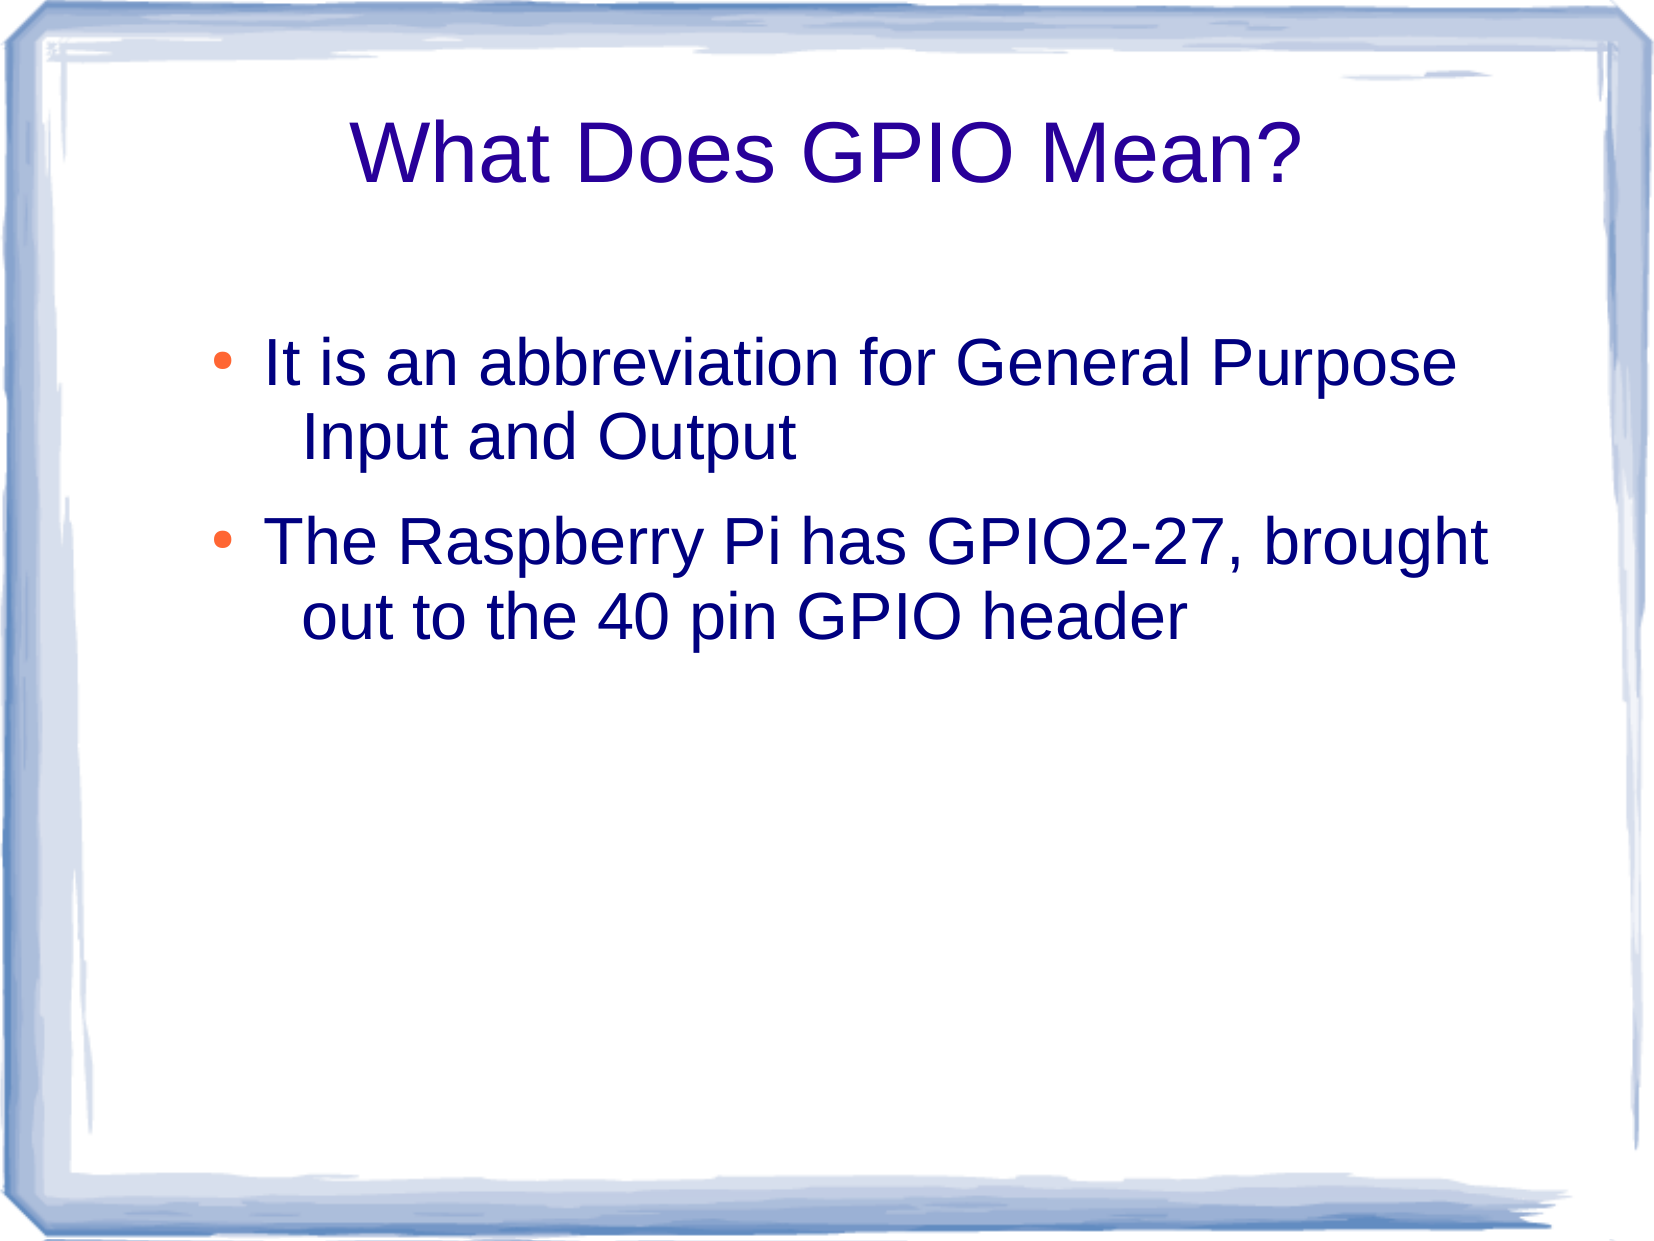

# What Does GPIO Mean?
It is an abbreviation for General Purpose Input and Output
The Raspberry Pi has GPIO2-27, brought out to the 40 pin GPIO header